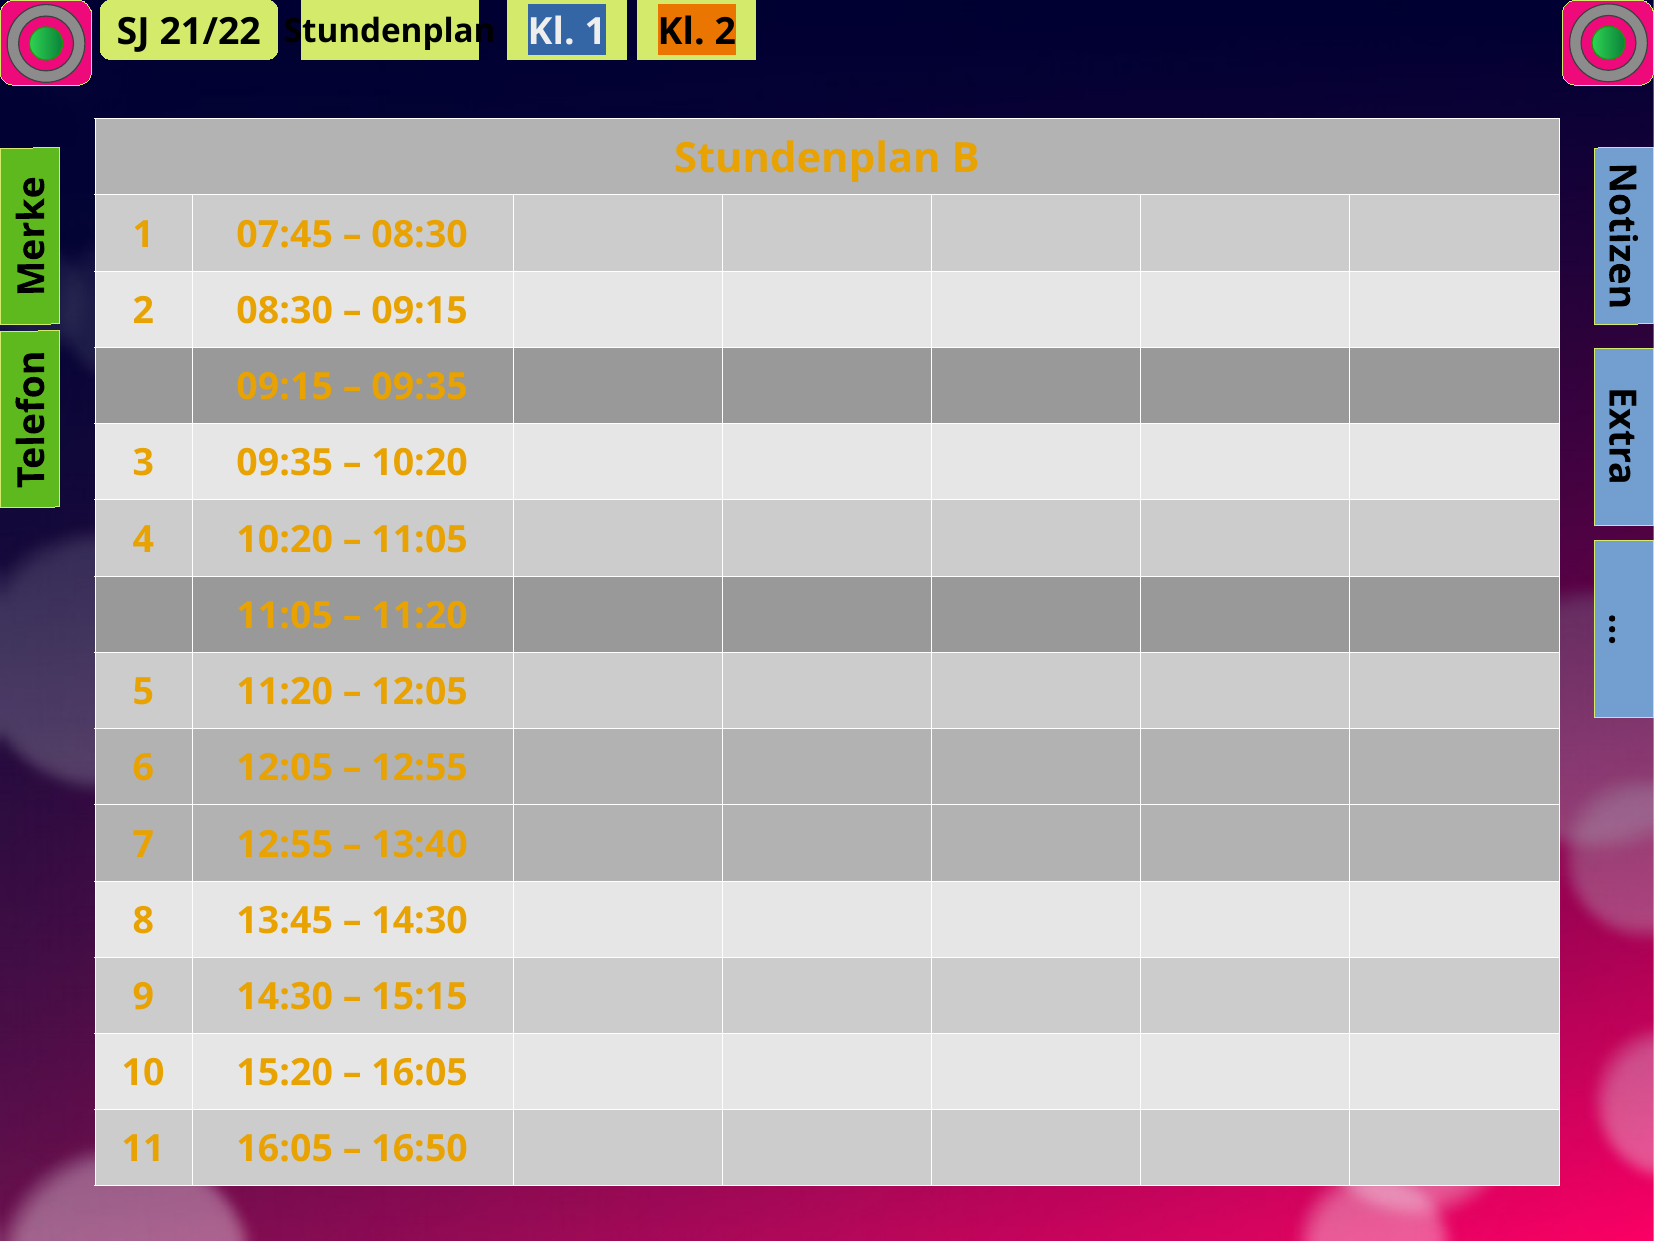

| Stundenplan B | | | | | | |
| --- | --- | --- | --- | --- | --- | --- |
| 1 | 07:45 – 08:30 | | | | | |
| 2 | 08:30 – 09:15 | | | | | |
| | 09:15 – 09:35 | | | | | |
| 3 | 09:35 – 10:20 | | | | | |
| 4 | 10:20 – 11:05 | | | | | |
| | 11:05 – 11:20 | | | | | |
| 5 | 11:20 – 12:05 | | | | | |
| 6 | 12:05 – 12:55 | | | | | |
| 7 | 12:55 – 13:40 | | | | | |
| 8 | 13:45 – 14:30 | | | | | |
| 9 | 14:30 – 15:15 | | | | | |
| 10 | 15:20 – 16:05 | | | | | |
| 11 | 16:05 – 16:50 | | | | | |
#